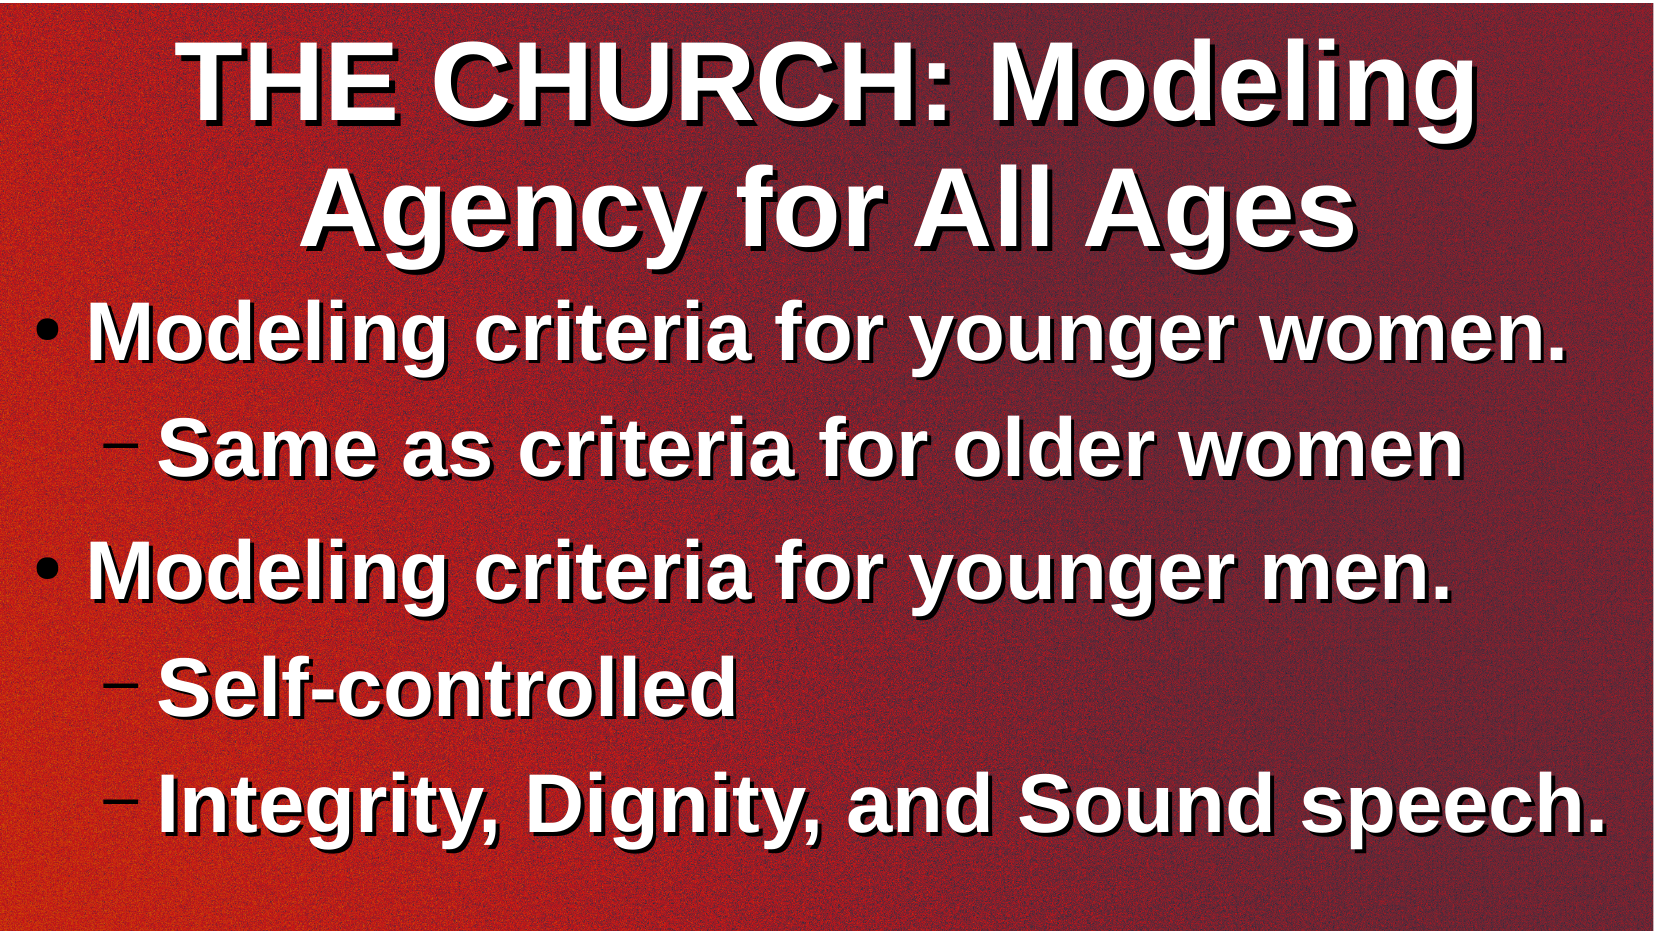

# THE CHURCH: Modeling Agency for All Ages
Modeling criteria for younger women.
Same as criteria for older women
Modeling criteria for younger men.
Self-controlled
Integrity, Dignity, and Sound speech.